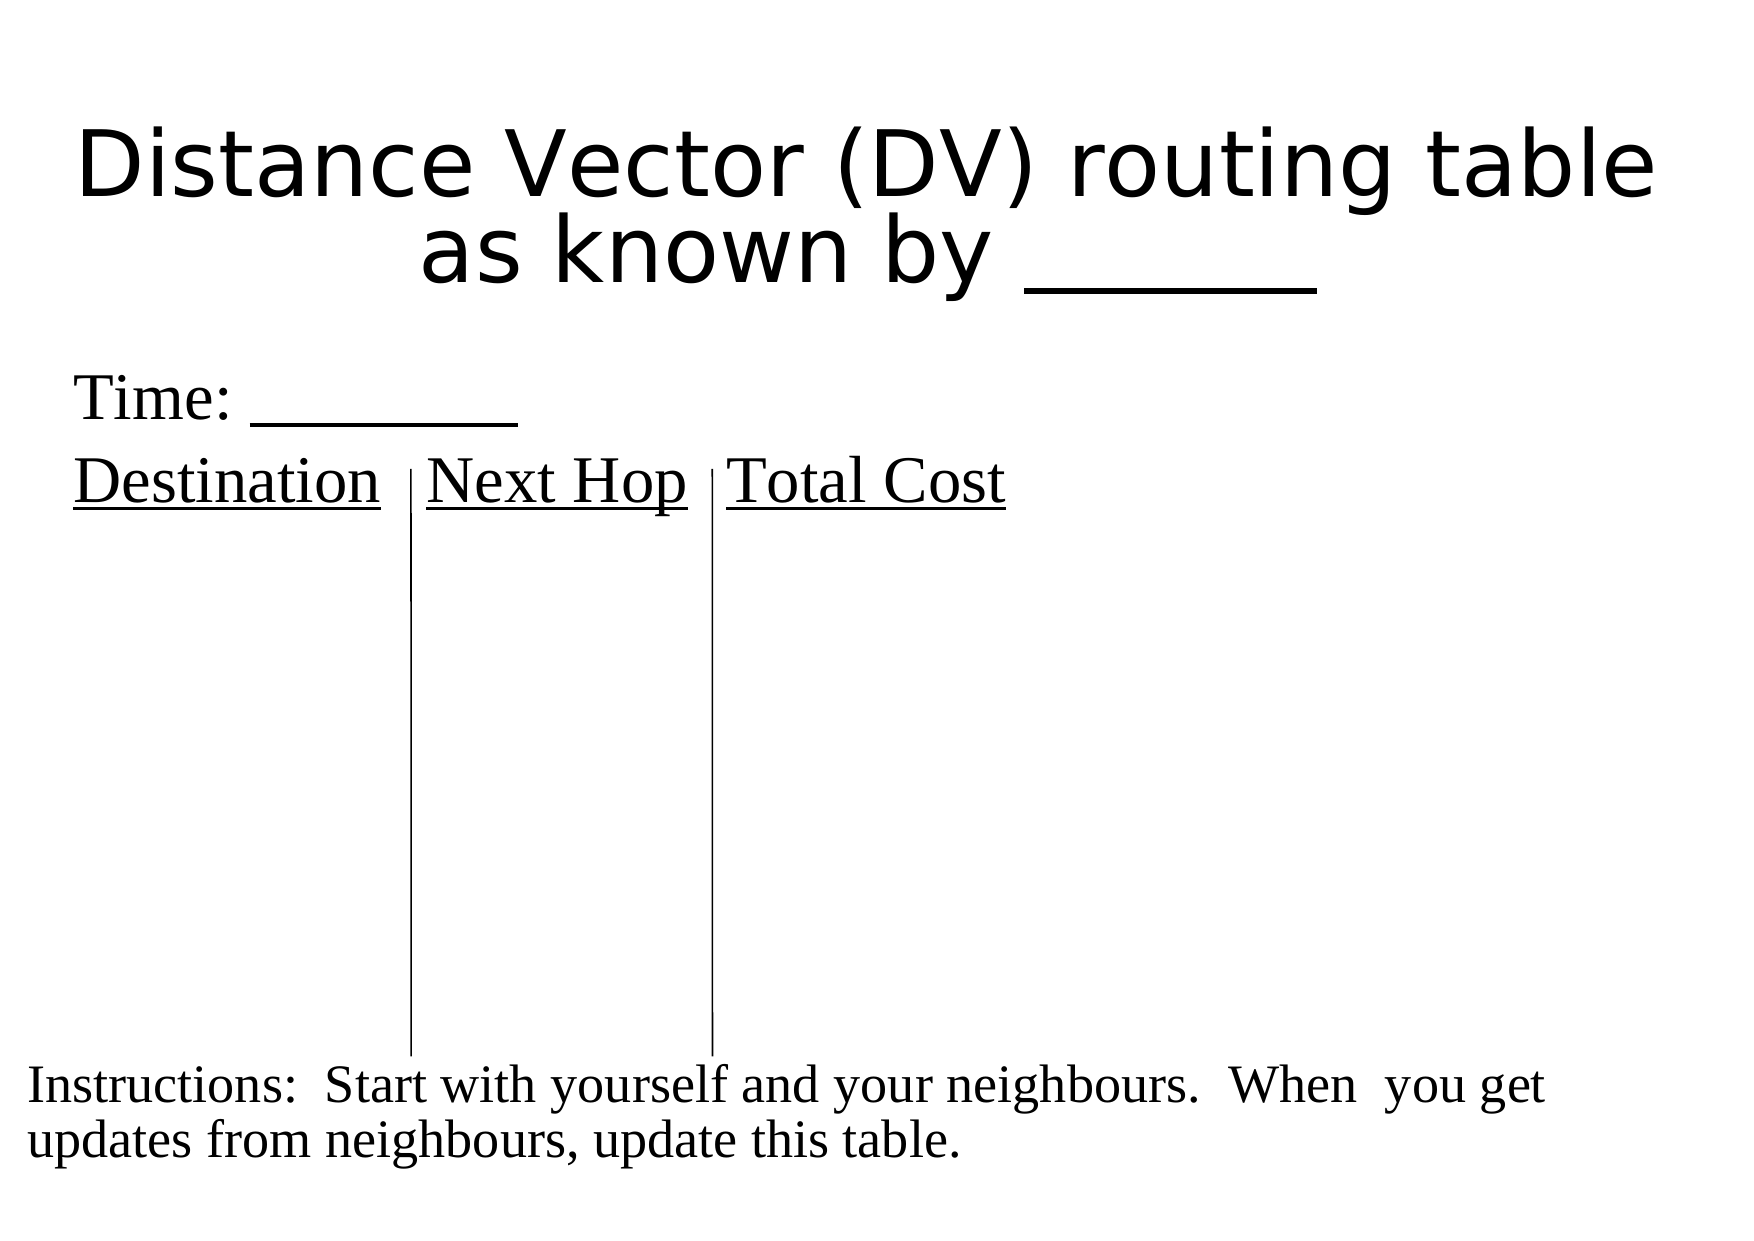

# Distance Vector (DV) routing table as known by
Time:
Destination	Next Hop	Total Cost
Instructions: Start with yourself and your neighbours. When you get updates from neighbours, update this table.